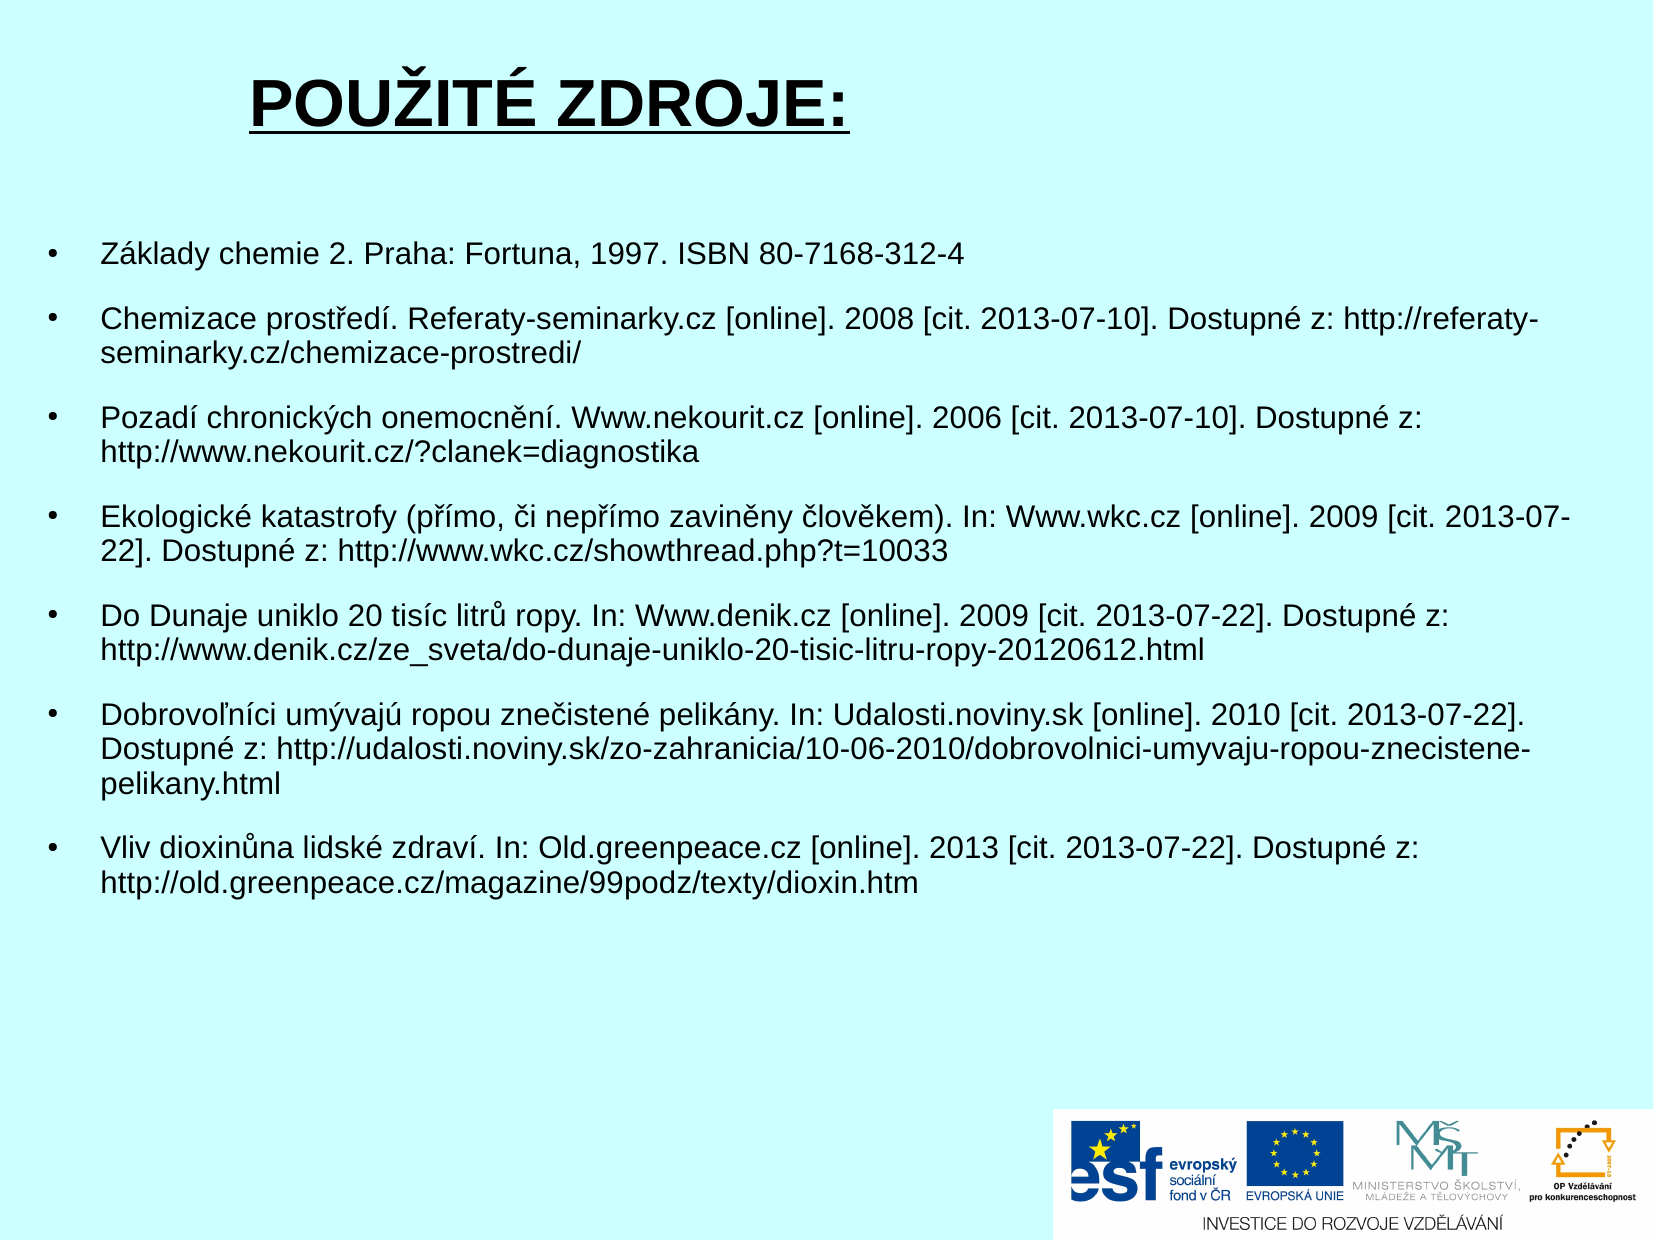

# POUŽITÉ ZDROJE:
Základy chemie 2. Praha: Fortuna, 1997. ISBN 80-7168-312-4
Chemizace prostředí. Referaty-seminarky.cz [online]. 2008 [cit. 2013-07-10]. Dostupné z: http://referaty-seminarky.cz/chemizace-prostredi/
Pozadí chronických onemocnění. Www.nekourit.cz [online]. 2006 [cit. 2013-07-10]. Dostupné z: http://www.nekourit.cz/?clanek=diagnostika
Ekologické katastrofy (přímo, či nepřímo zaviněny člověkem). In: Www.wkc.cz [online]. 2009 [cit. 2013-07-22]. Dostupné z: http://www.wkc.cz/showthread.php?t=10033
Do Dunaje uniklo 20 tisíc litrů ropy. In: Www.denik.cz [online]. 2009 [cit. 2013-07-22]. Dostupné z: http://www.denik.cz/ze_sveta/do-dunaje-uniklo-20-tisic-litru-ropy-20120612.html
Dobrovoľníci umývajú ropou znečistené pelikány. In: Udalosti.noviny.sk [online]. 2010 [cit. 2013-07-22]. Dostupné z: http://udalosti.noviny.sk/zo-zahranicia/10-06-2010/dobrovolnici-umyvaju-ropou-znecistene-pelikany.html
Vliv dioxinůna lidské zdraví. In: Old.greenpeace.cz [online]. 2013 [cit. 2013-07-22]. Dostupné z: http://old.greenpeace.cz/magazine/99podz/texty/dioxin.htm